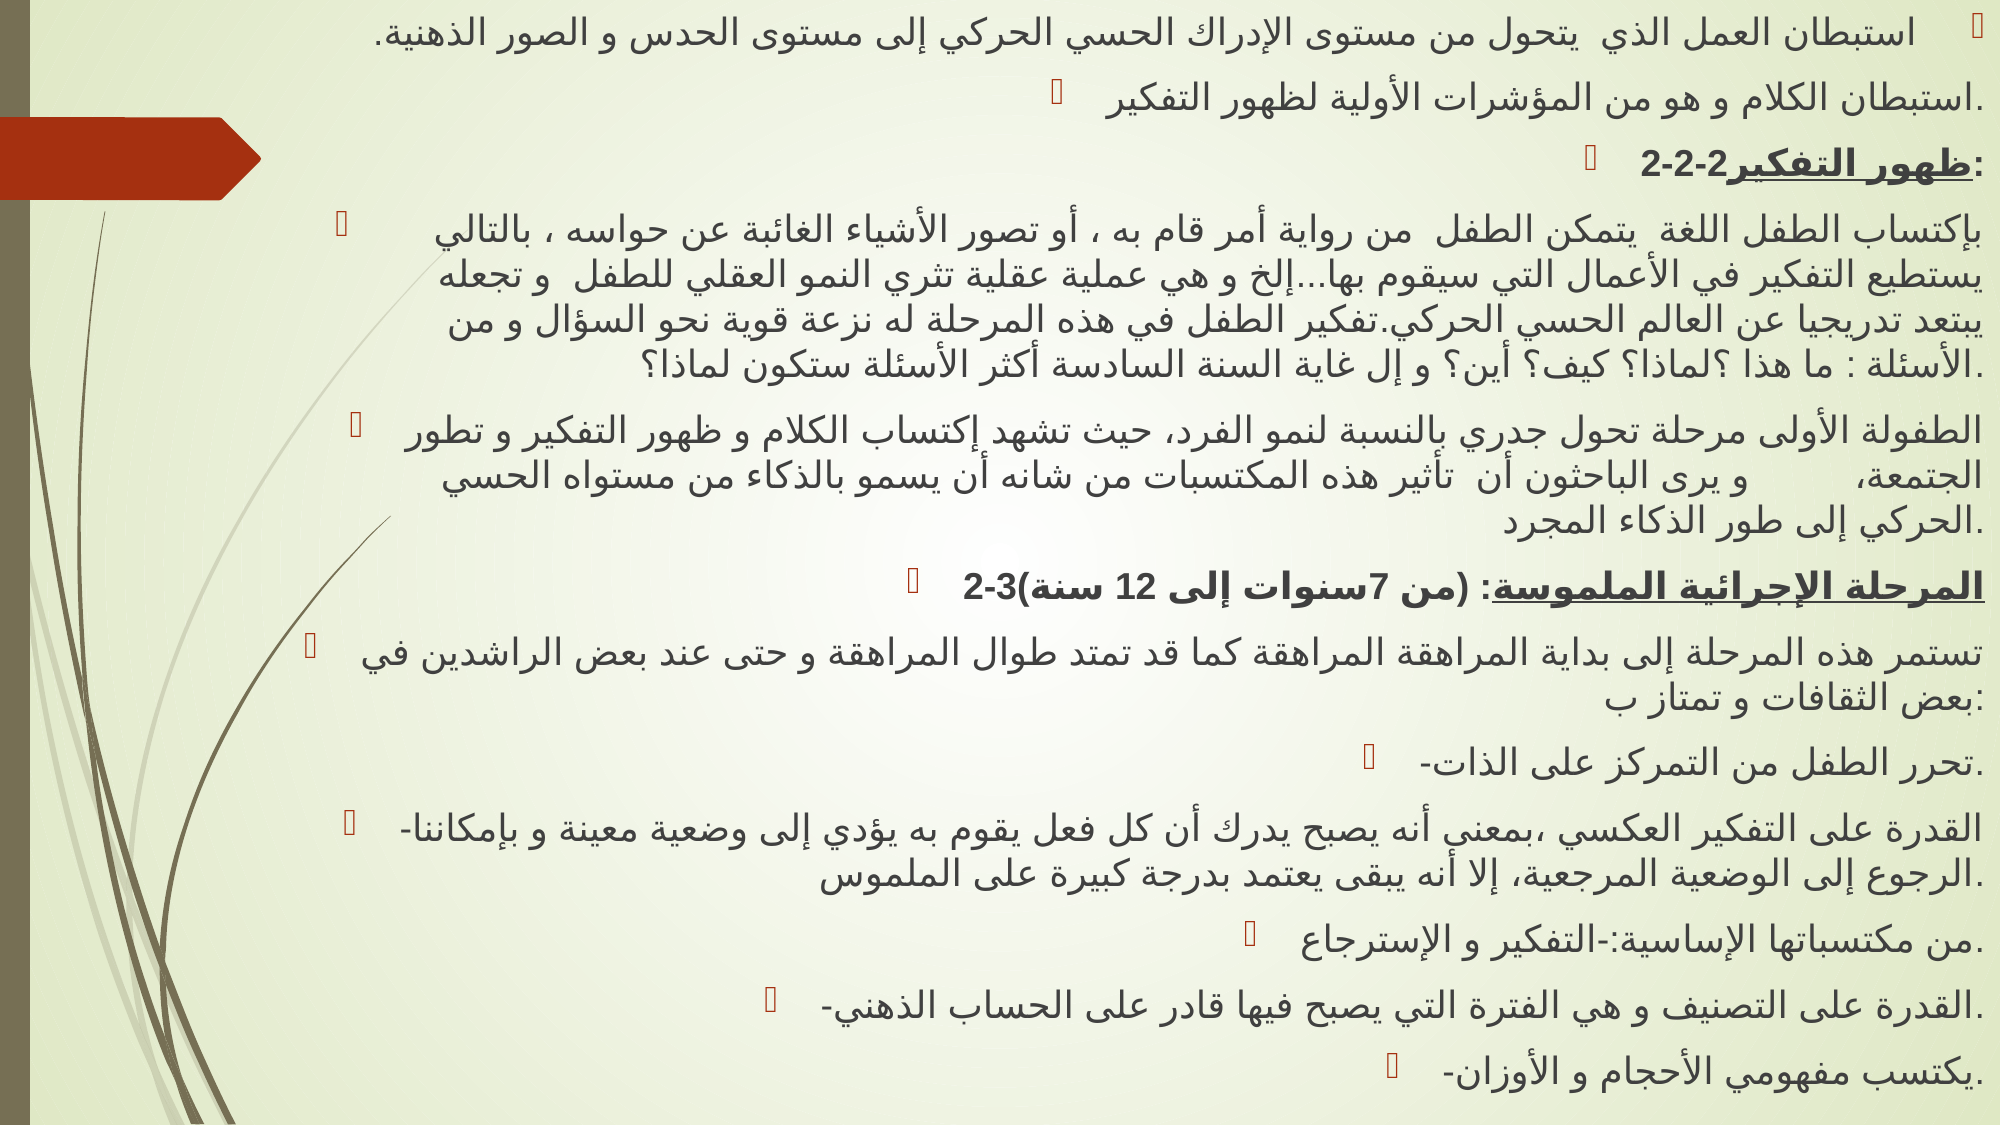

# استبطان العمل الذي يتحول من مستوى الإدراك الحسي الحركي إلى مستوى الحدس و الصور الذهنية.
استبطان الكلام و هو من المؤشرات الأولية لظهور التفكير.
2-2-2ظهور التفكير:
 بإكتساب الطفل اللغة يتمكن الطفل من رواية أمر قام به ، أو تصور الأشياء الغائبة عن حواسه ، بالتالي يستطيع التفكير في الأعمال التي سيقوم بها...إلخ و هي عملية عقلية تثري النمو العقلي للطفل و تجعله يبتعد تدريجيا عن العالم الحسي الحركي.تفكير الطفل في هذه المرحلة له نزعة قوية نحو السؤال و من الأسئلة : ما هذا ؟لماذا؟ كيف؟ أين؟ و إل غاية السنة السادسة أكثر الأسئلة ستكون لماذا؟.
الطفولة الأولى مرحلة تحول جدري بالنسبة لنمو الفرد، حيث تشهد إكتساب الكلام و ظهور التفكير و تطور الجتمعة، و يرى الباحثون أن تأثير هذه المكتسبات من شانه أن يسمو بالذكاء من مستواه الحسي الحركي إلى طور الذكاء المجرد.
2-3المرحلة الإجرائية الملموسة: (من 7سنوات إلى 12 سنة)
تستمر هذه المرحلة إلى بداية المراهقة المراهقة كما قد تمتد طوال المراهقة و حتى عند بعض الراشدين في بعض الثقافات و تمتاز ب:
-تحرر الطفل من التمركز على الذات.
-القدرة على التفكير العكسي ،بمعنى أنه يصبح يدرك أن كل فعل يقوم به يؤدي إلى وضعية معينة و بإمكاننا الرجوع إلى الوضعية المرجعية، إلا أنه يبقى يعتمد بدرجة كبيرة على الملموس.
من مكتسباتها الإساسية:-التفكير و الإسترجاع.
-القدرة على التصنيف و هي الفترة التي يصبح فيها قادر على الحساب الذهني.
-يكتسب مفهومي الأحجام و الأوزان.